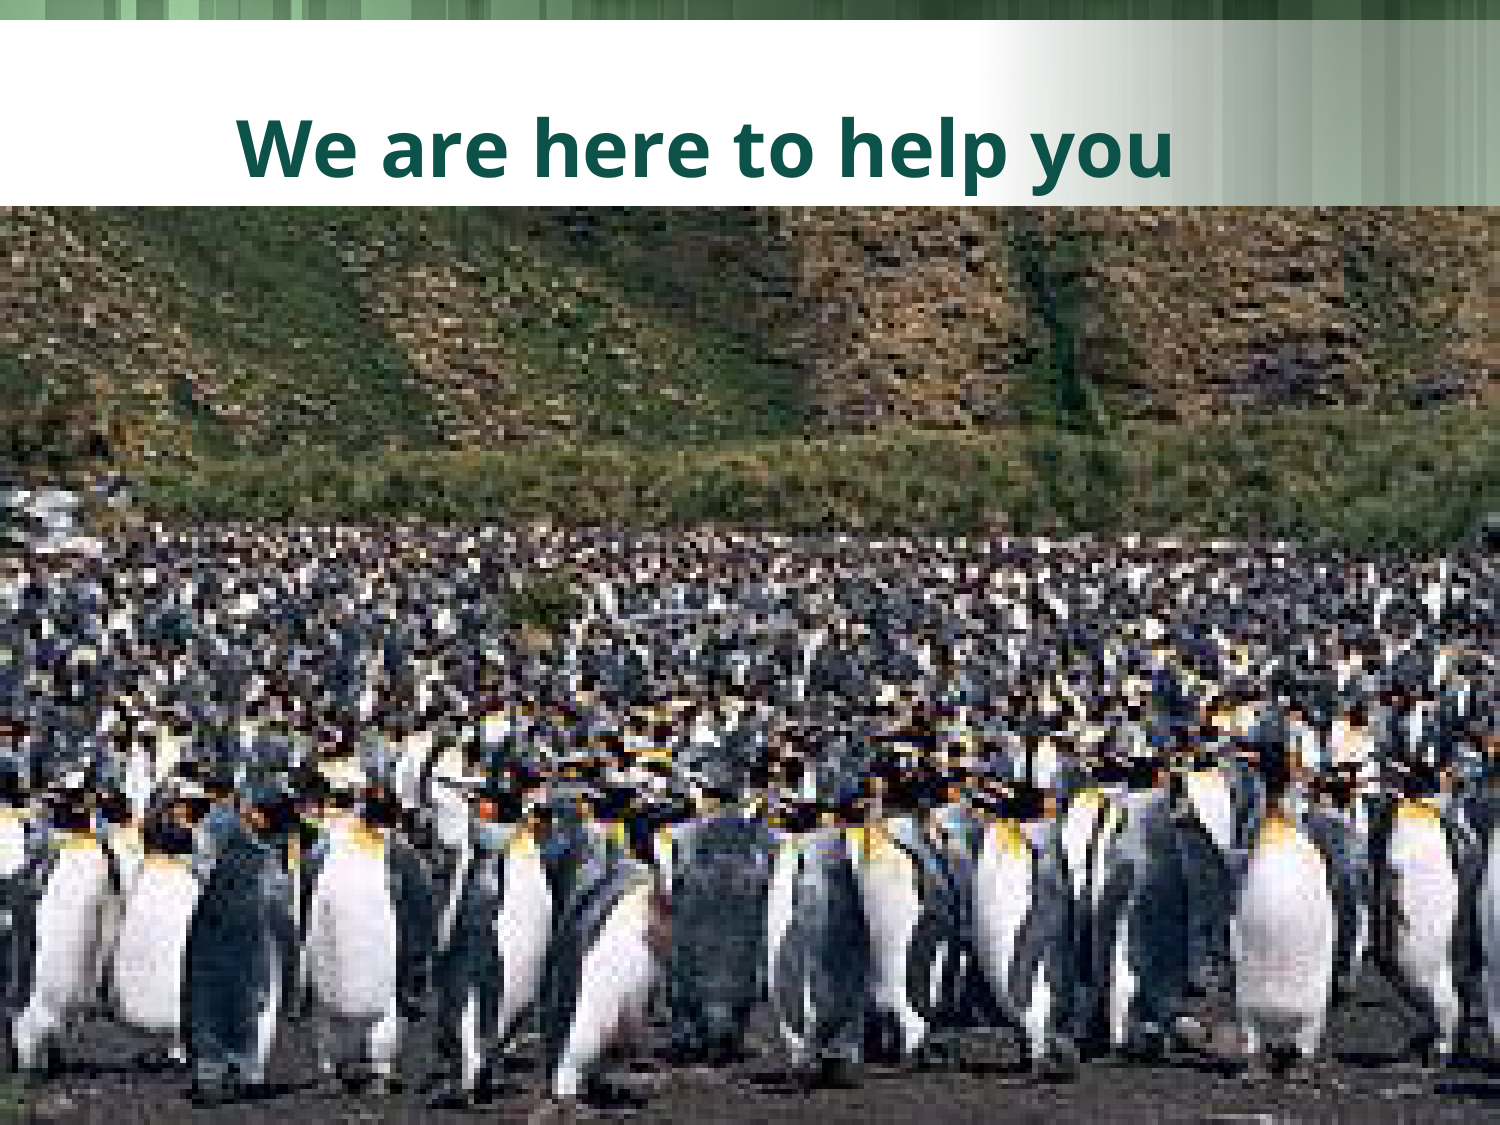

# We are here to help you
*